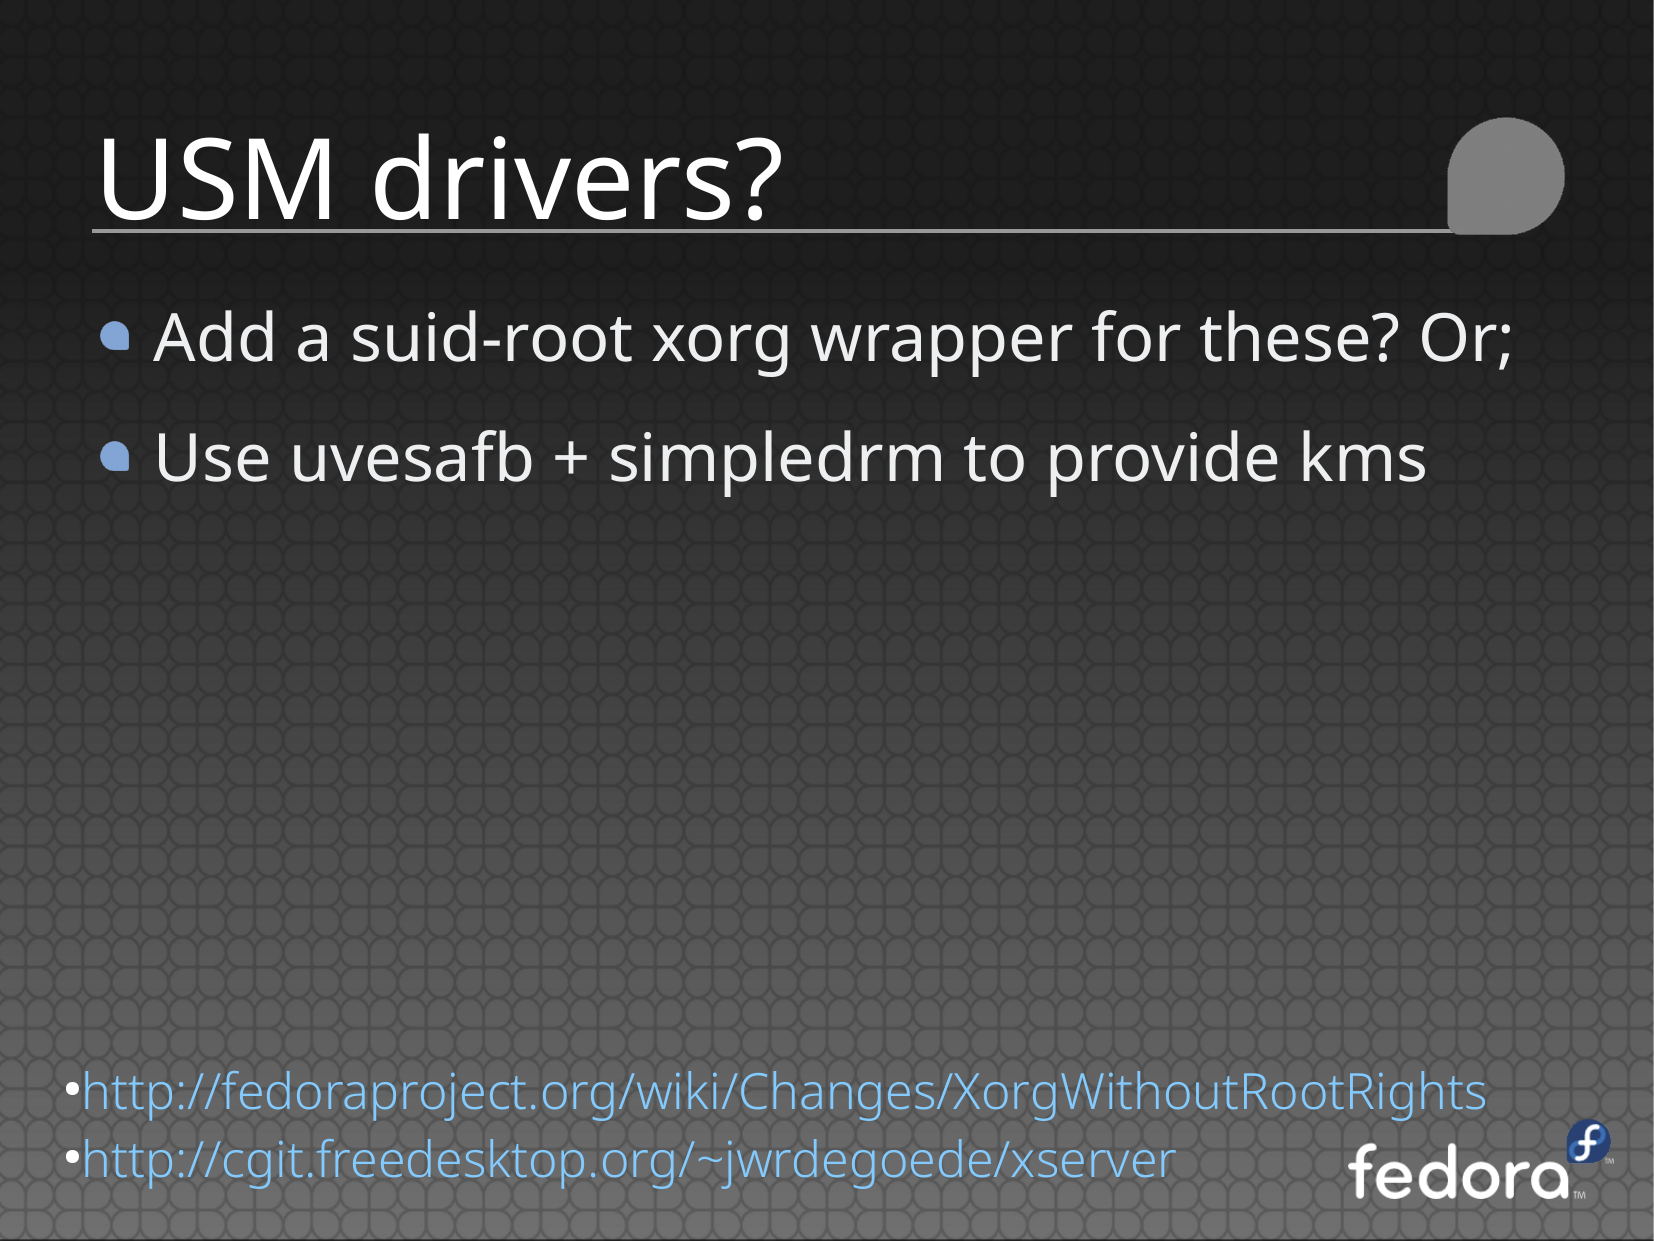

USM drivers?
# Add a suid-root xorg wrapper for these? Or;
Use uvesafb + simpledrm to provide kms
http://fedoraproject.org/wiki/Changes/XorgWithoutRootRights
http://cgit.freedesktop.org/~jwrdegoede/xserver